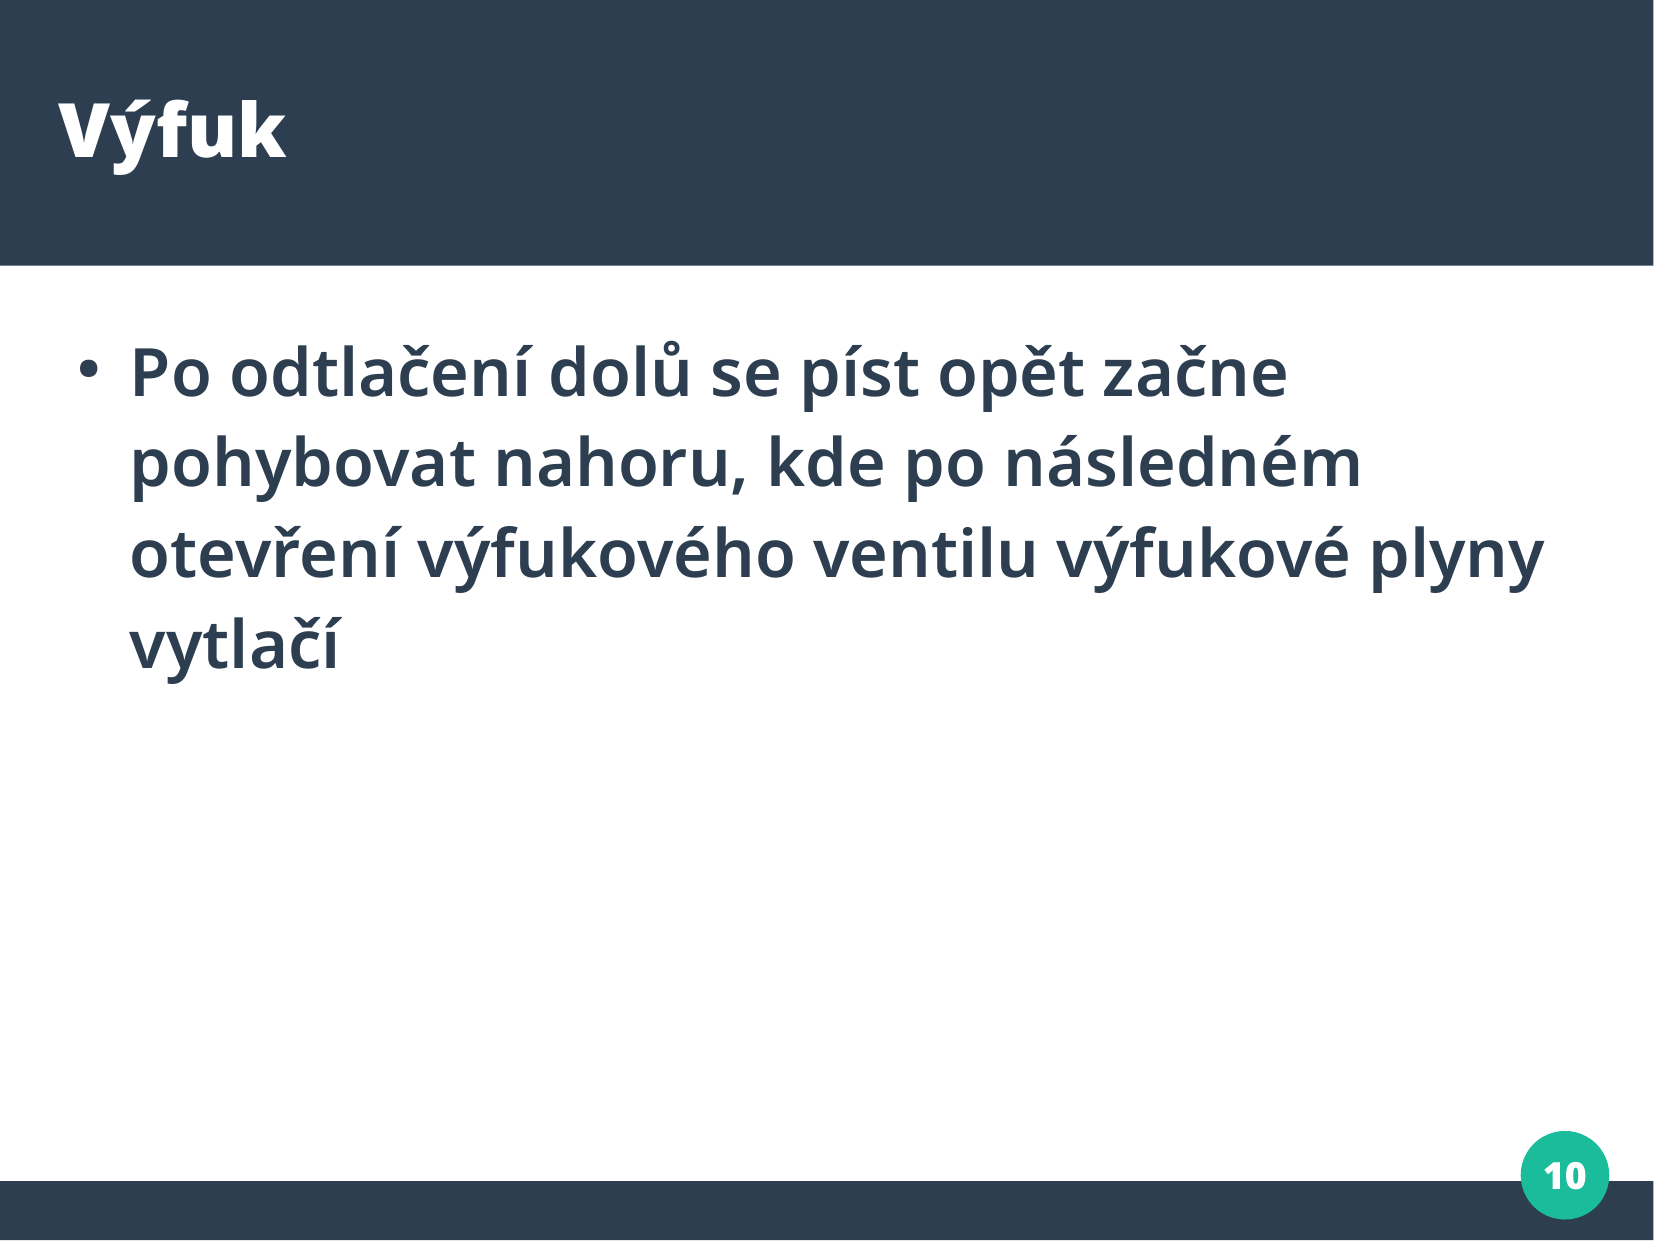

# Výfuk
Po odtlačení dolů se píst opět začne pohybovat nahoru, kde po následném otevření výfukového ventilu výfukové plyny vytlačí
10